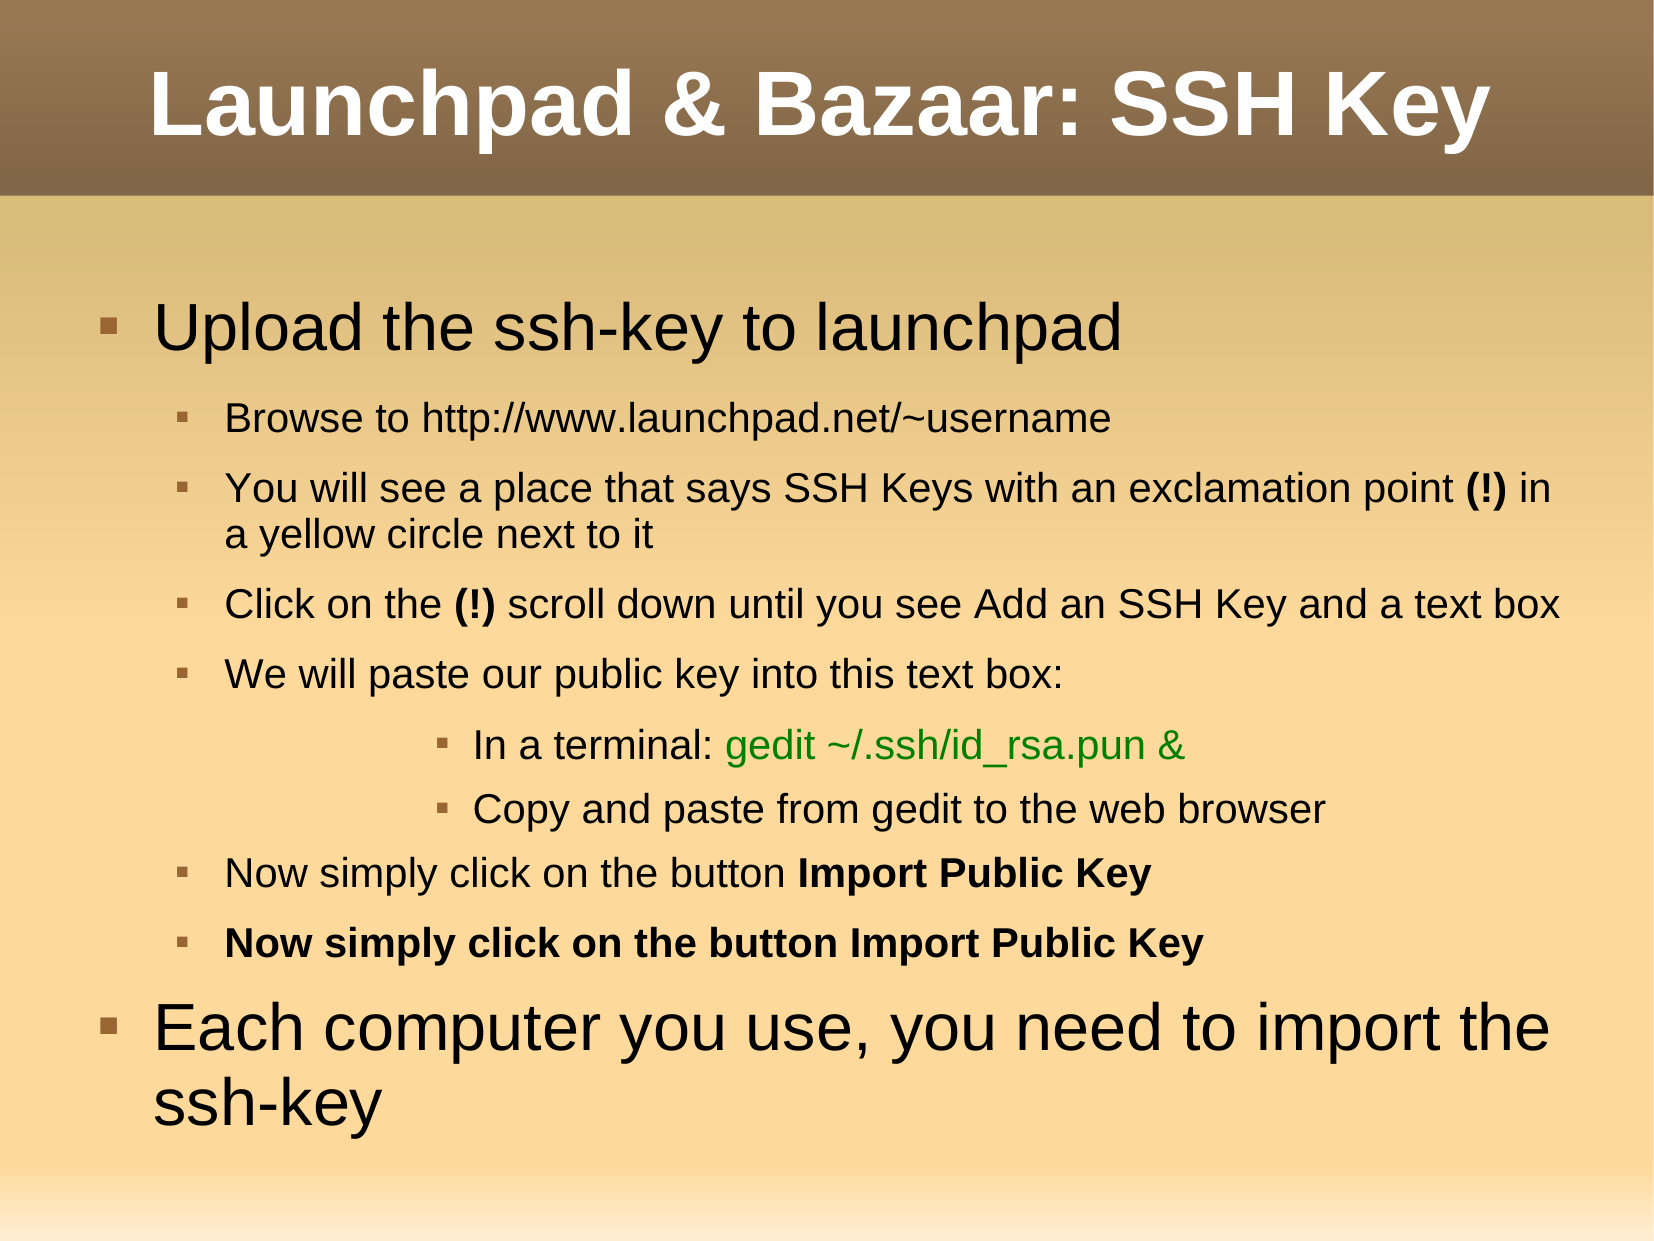

# Launchpad & Bazaar: SSH Key
Upload the ssh-key to launchpad
Browse to http://www.launchpad.net/~username
You will see a place that says SSH Keys with an exclamation point (!) in a yellow circle next to it
Click on the (!) scroll down until you see Add an SSH Key and a text box
We will paste our public key into this text box:
In a terminal: gedit ~/.ssh/id_rsa.pun &
Copy and paste from gedit to the web browser
Now simply click on the button Import Public Key
Now simply click on the button Import Public Key
Each computer you use, you need to import the ssh-key